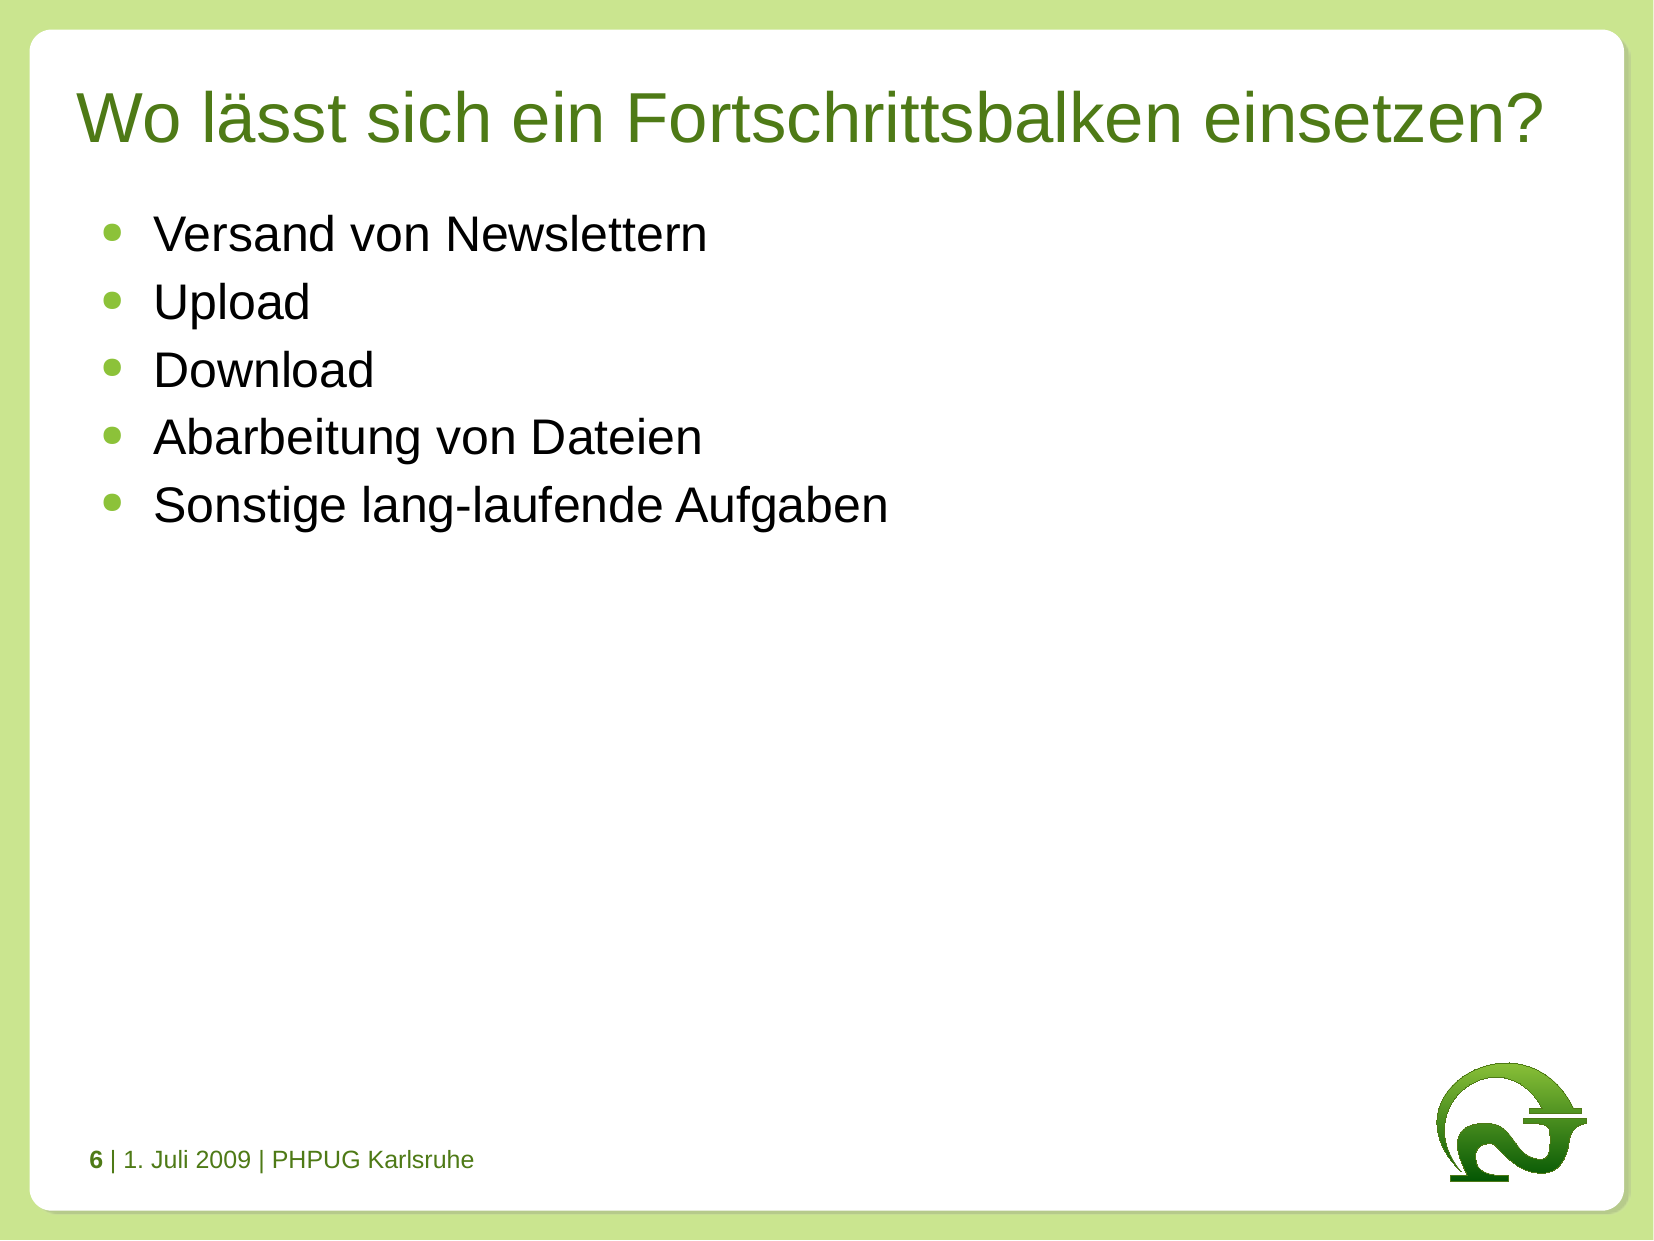

# Wo lässt sich ein Fortschrittsbalken einsetzen?
Versand von Newslettern
Upload
Download
Abarbeitung von Dateien
Sonstige lang-laufende Aufgaben